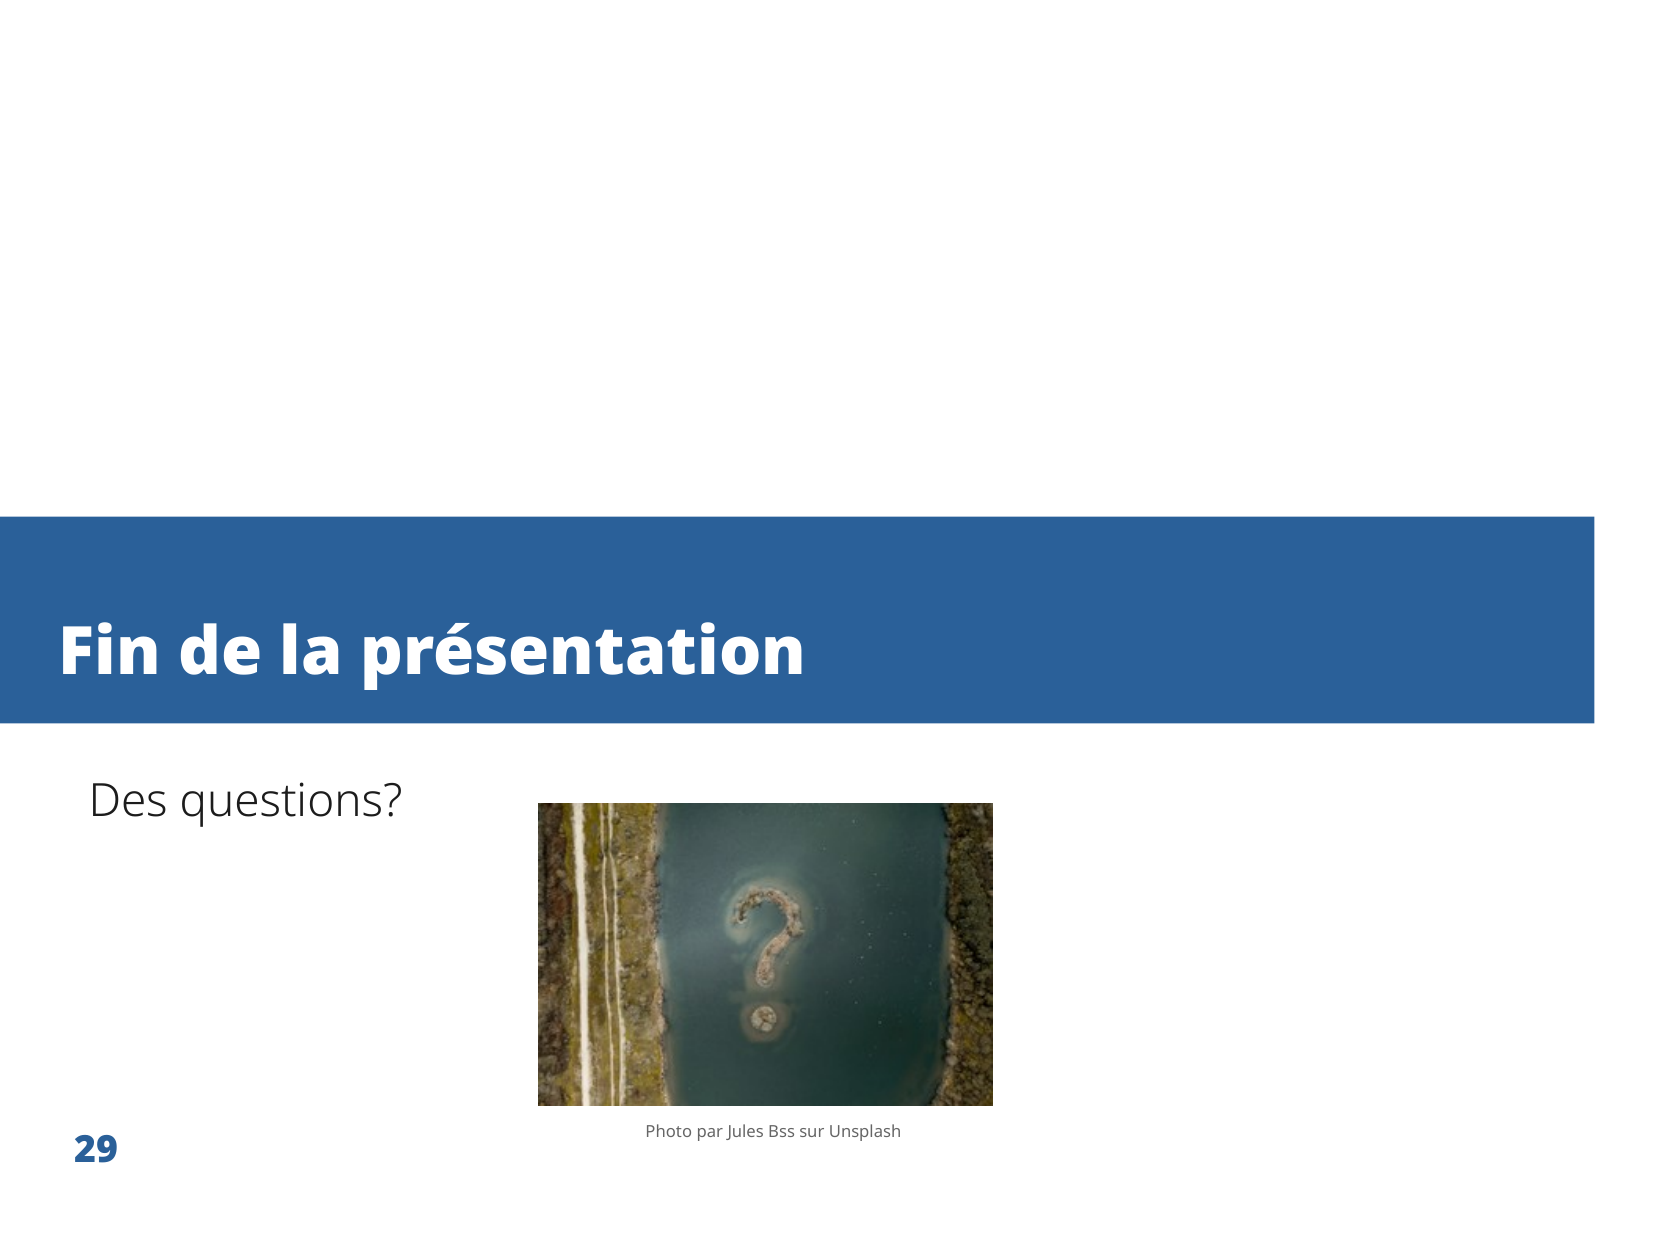

# Fin de la présentation
Des questions?
Photo par Jules Bss sur Unsplash
29